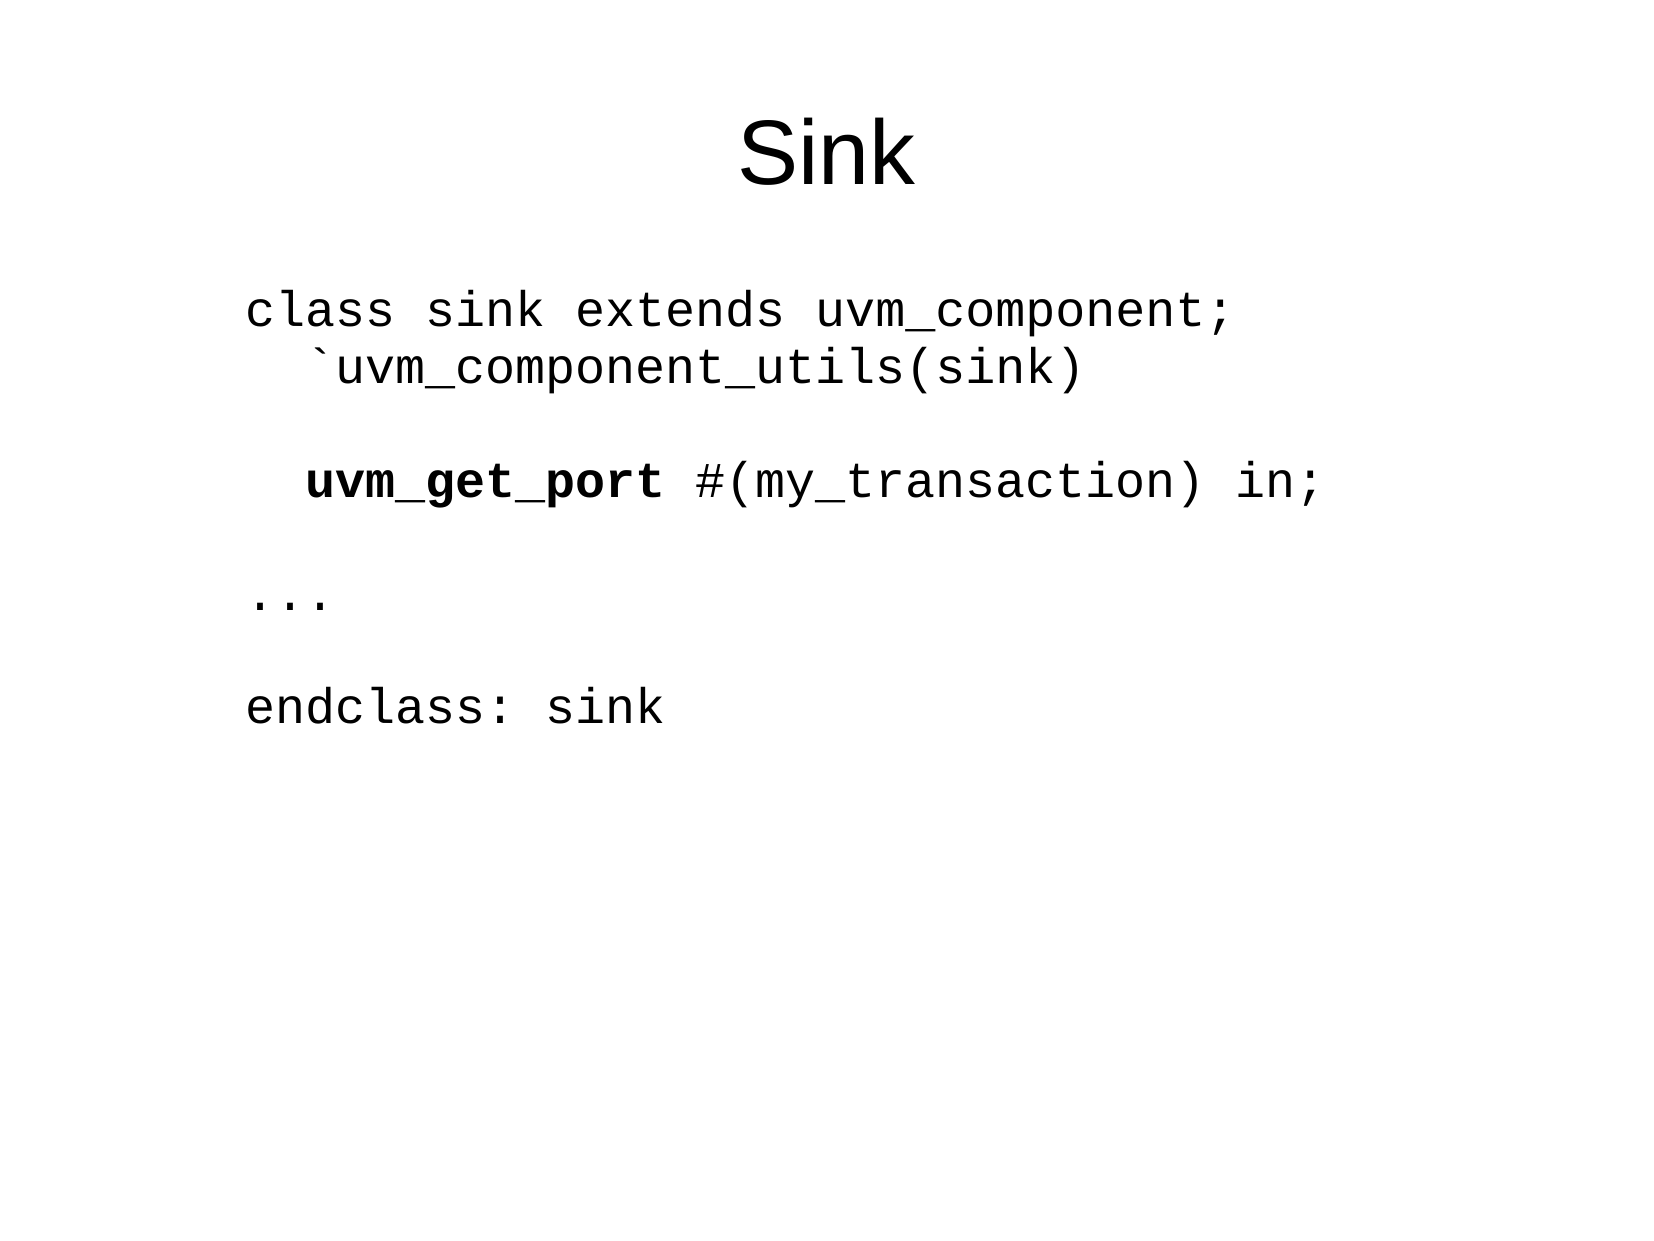

# Sink
class sink extends uvm_component;
 `uvm_component_utils(sink)
 uvm_get_port #(my_transaction) in;
...
endclass: sink